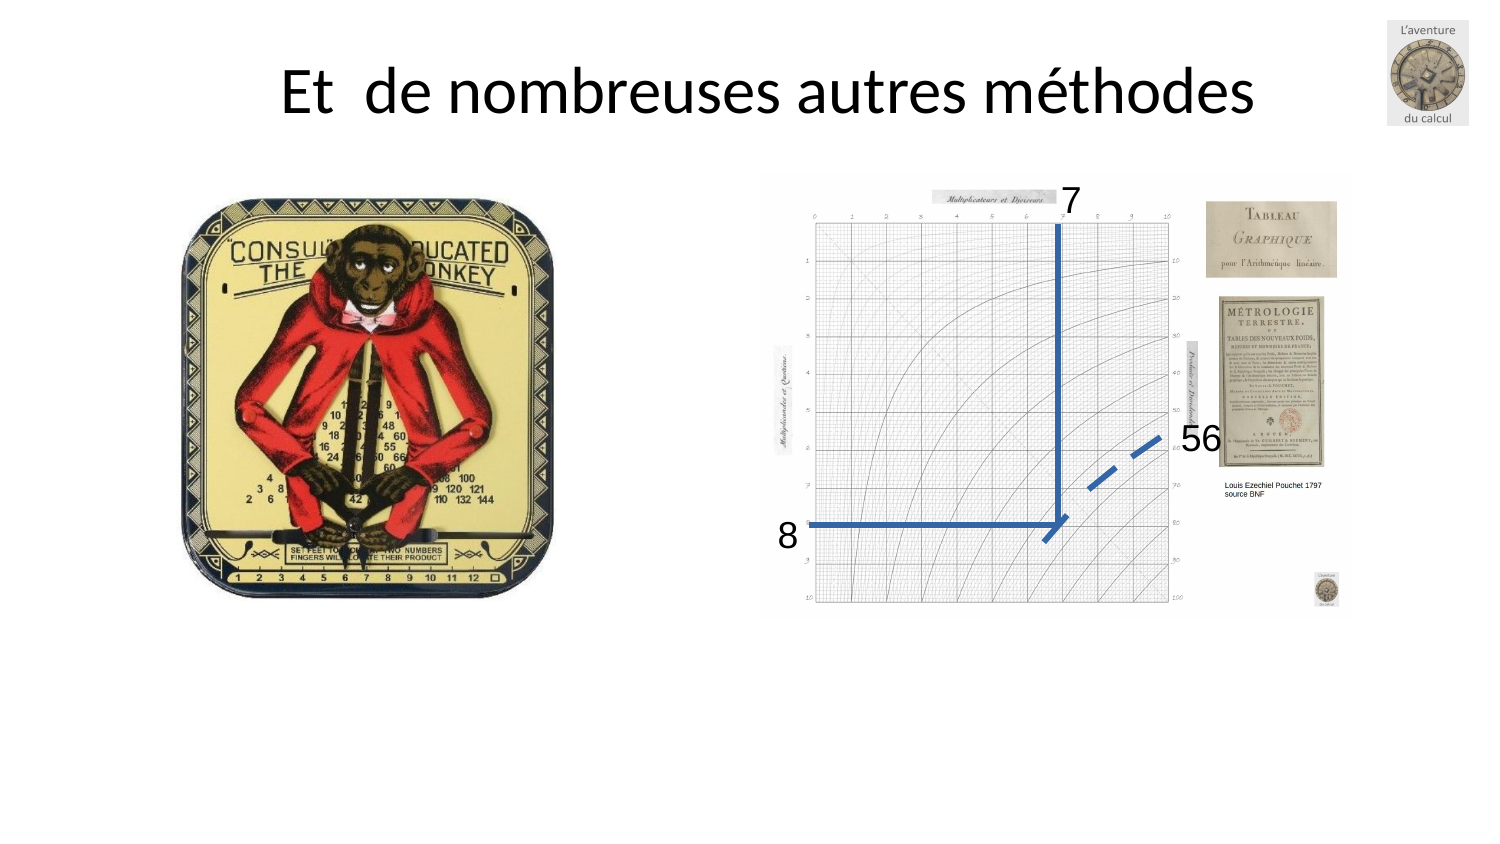

Et de nombreuses autres méthodes
7
56
8